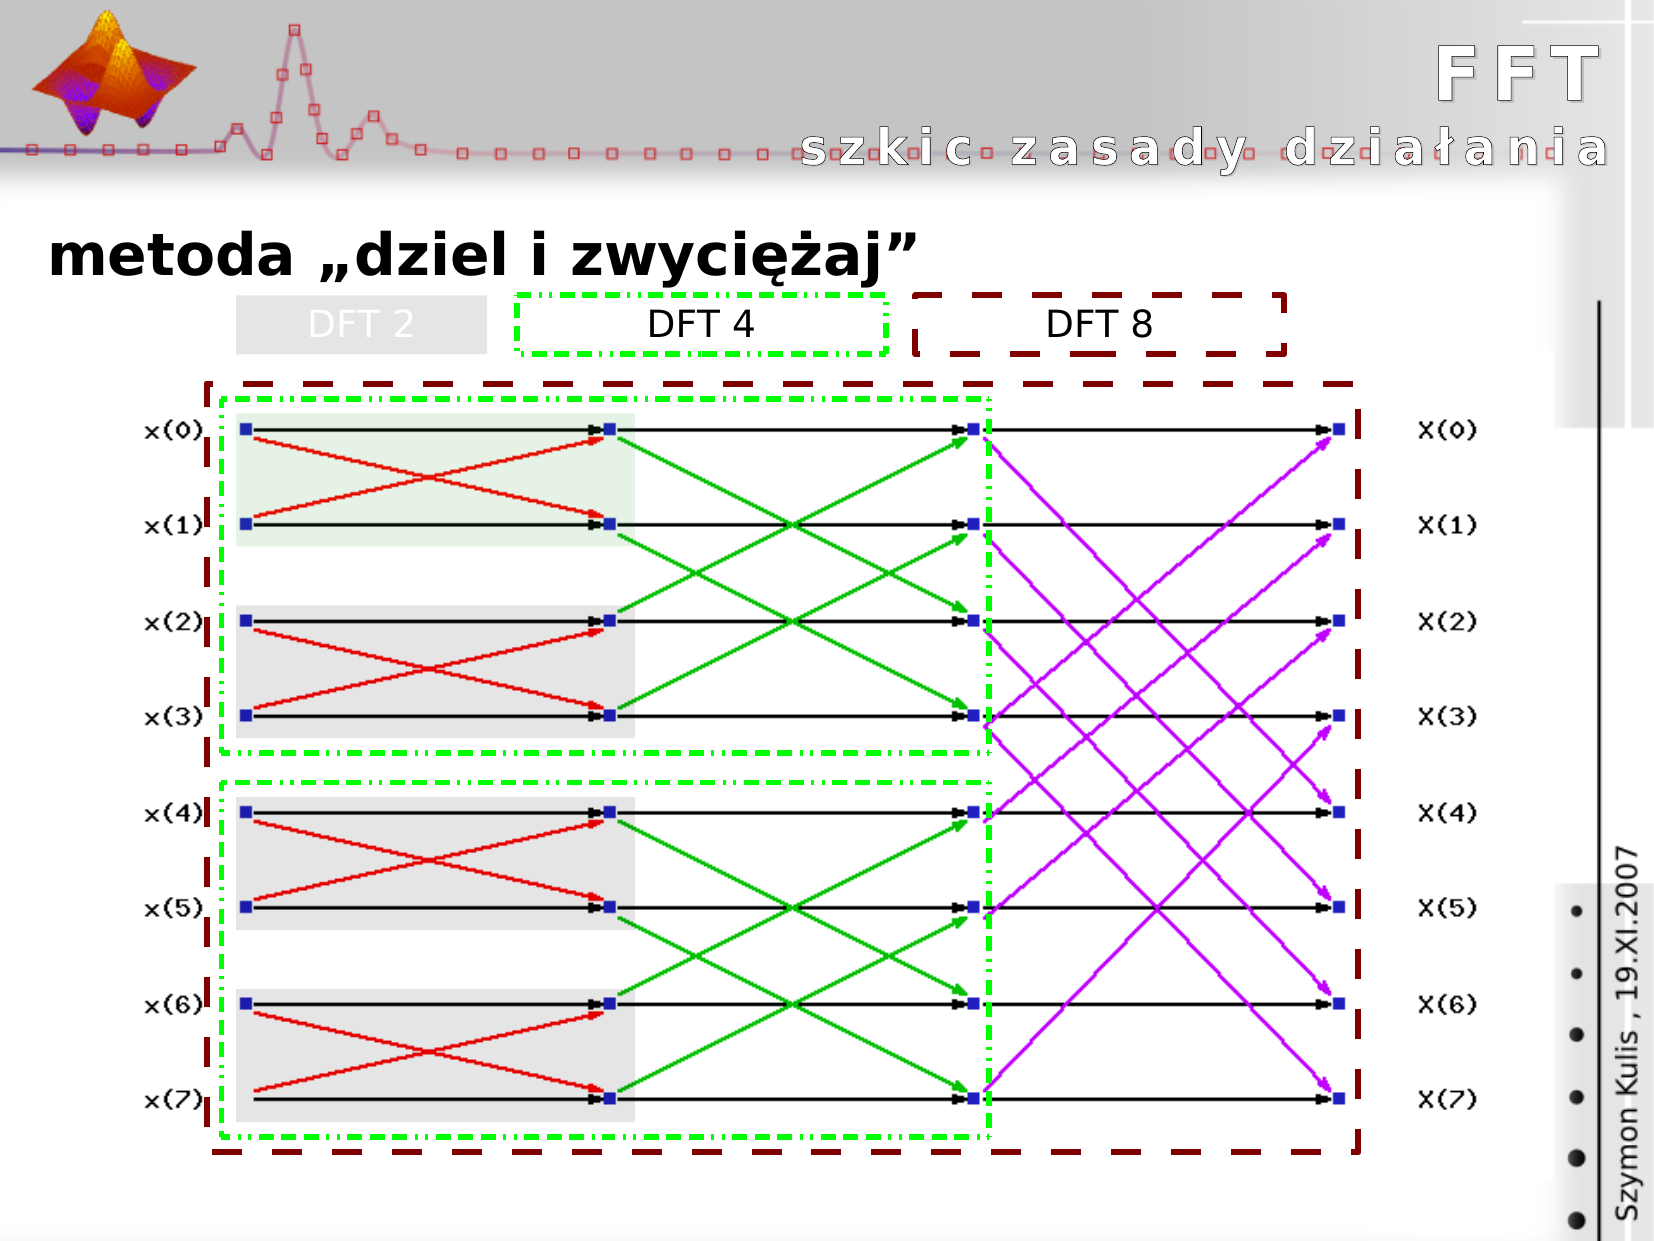

# FFT szkic zasady działania
metoda „dziel i zwyciężaj”
DFT 2
DFT 4
DFT 8